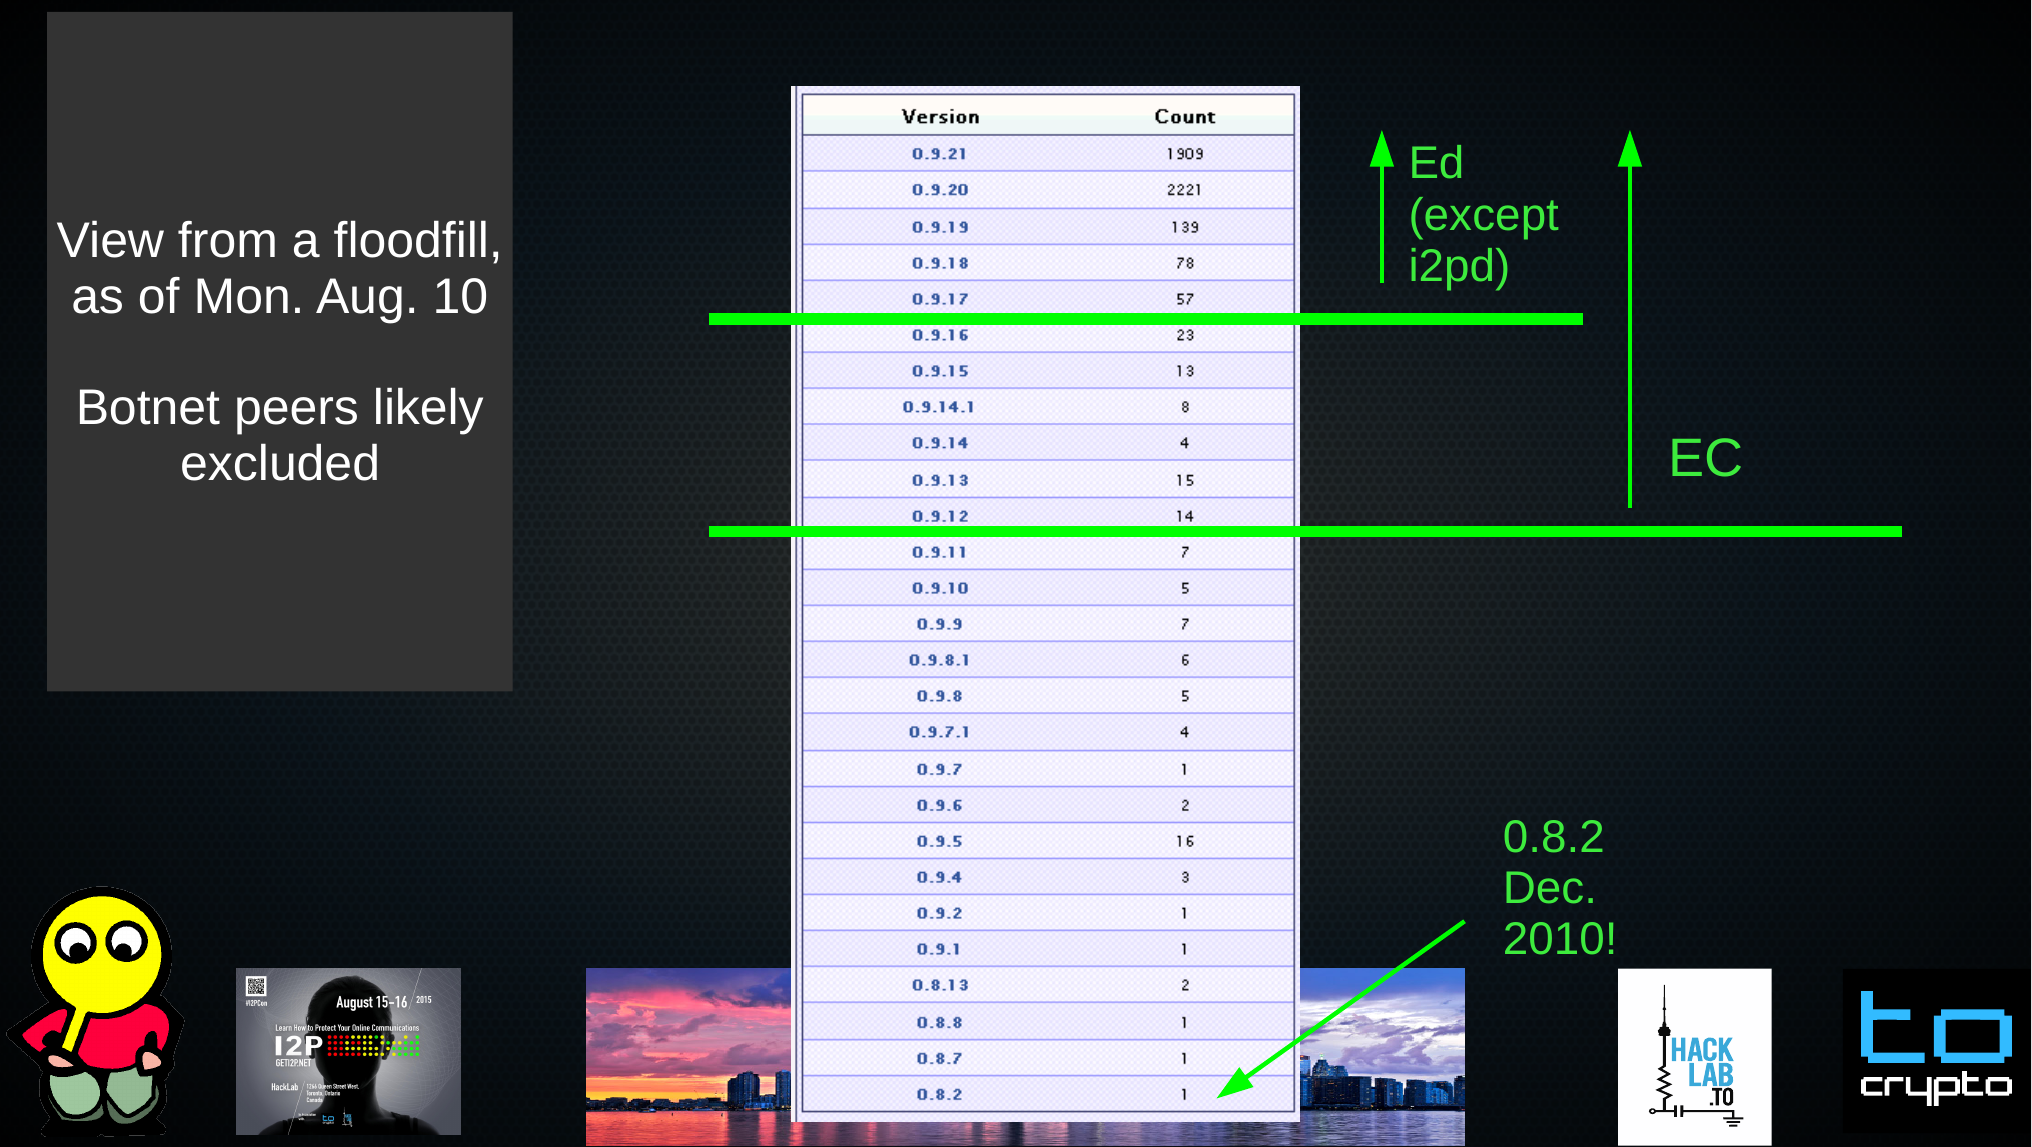

# View from a floodfill, as of Mon. Aug. 10 Botnet peers likely excluded
Ed (except i2pd)
EC
0.8.2
Dec. 2010!
11